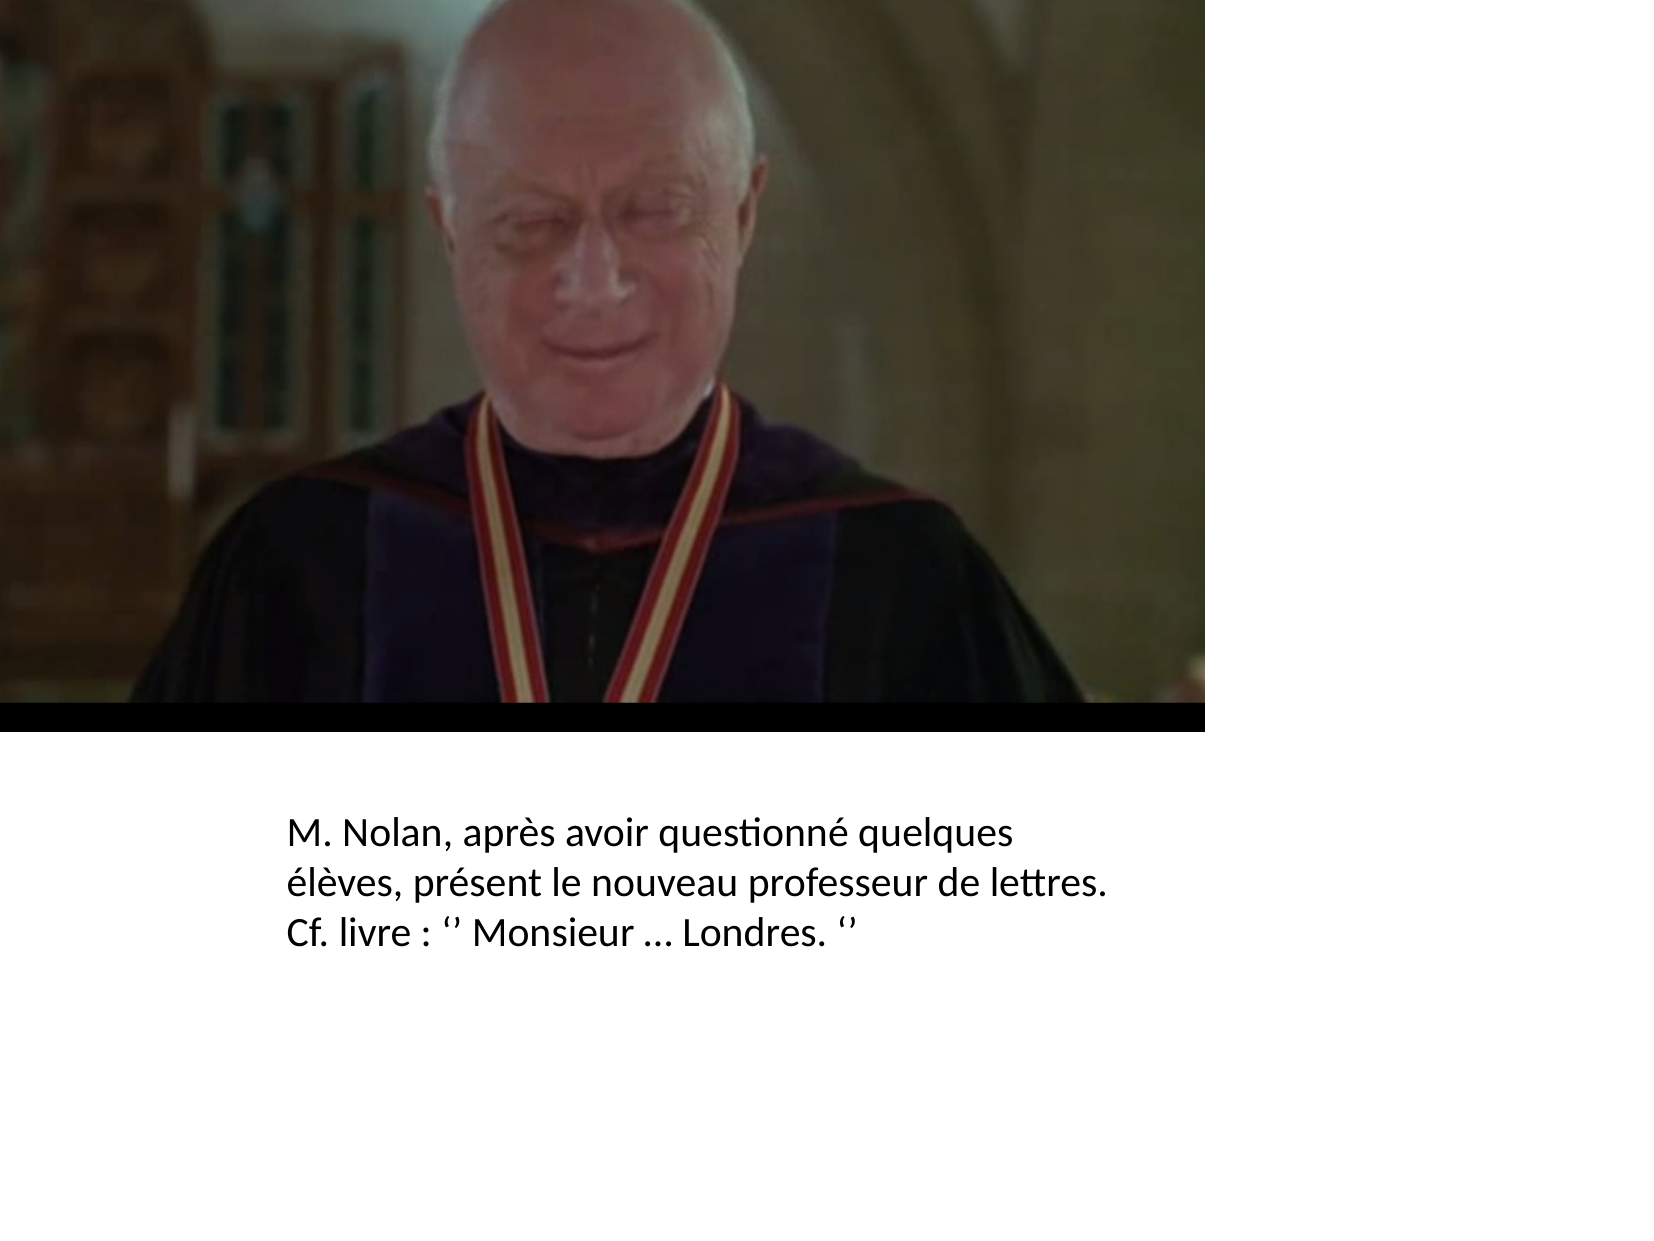

M. Nolan, après avoir questionné quelques élèves, présent le nouveau professeur de lettres. Cf. livre : ‘’ Monsieur … Londres. ‘’